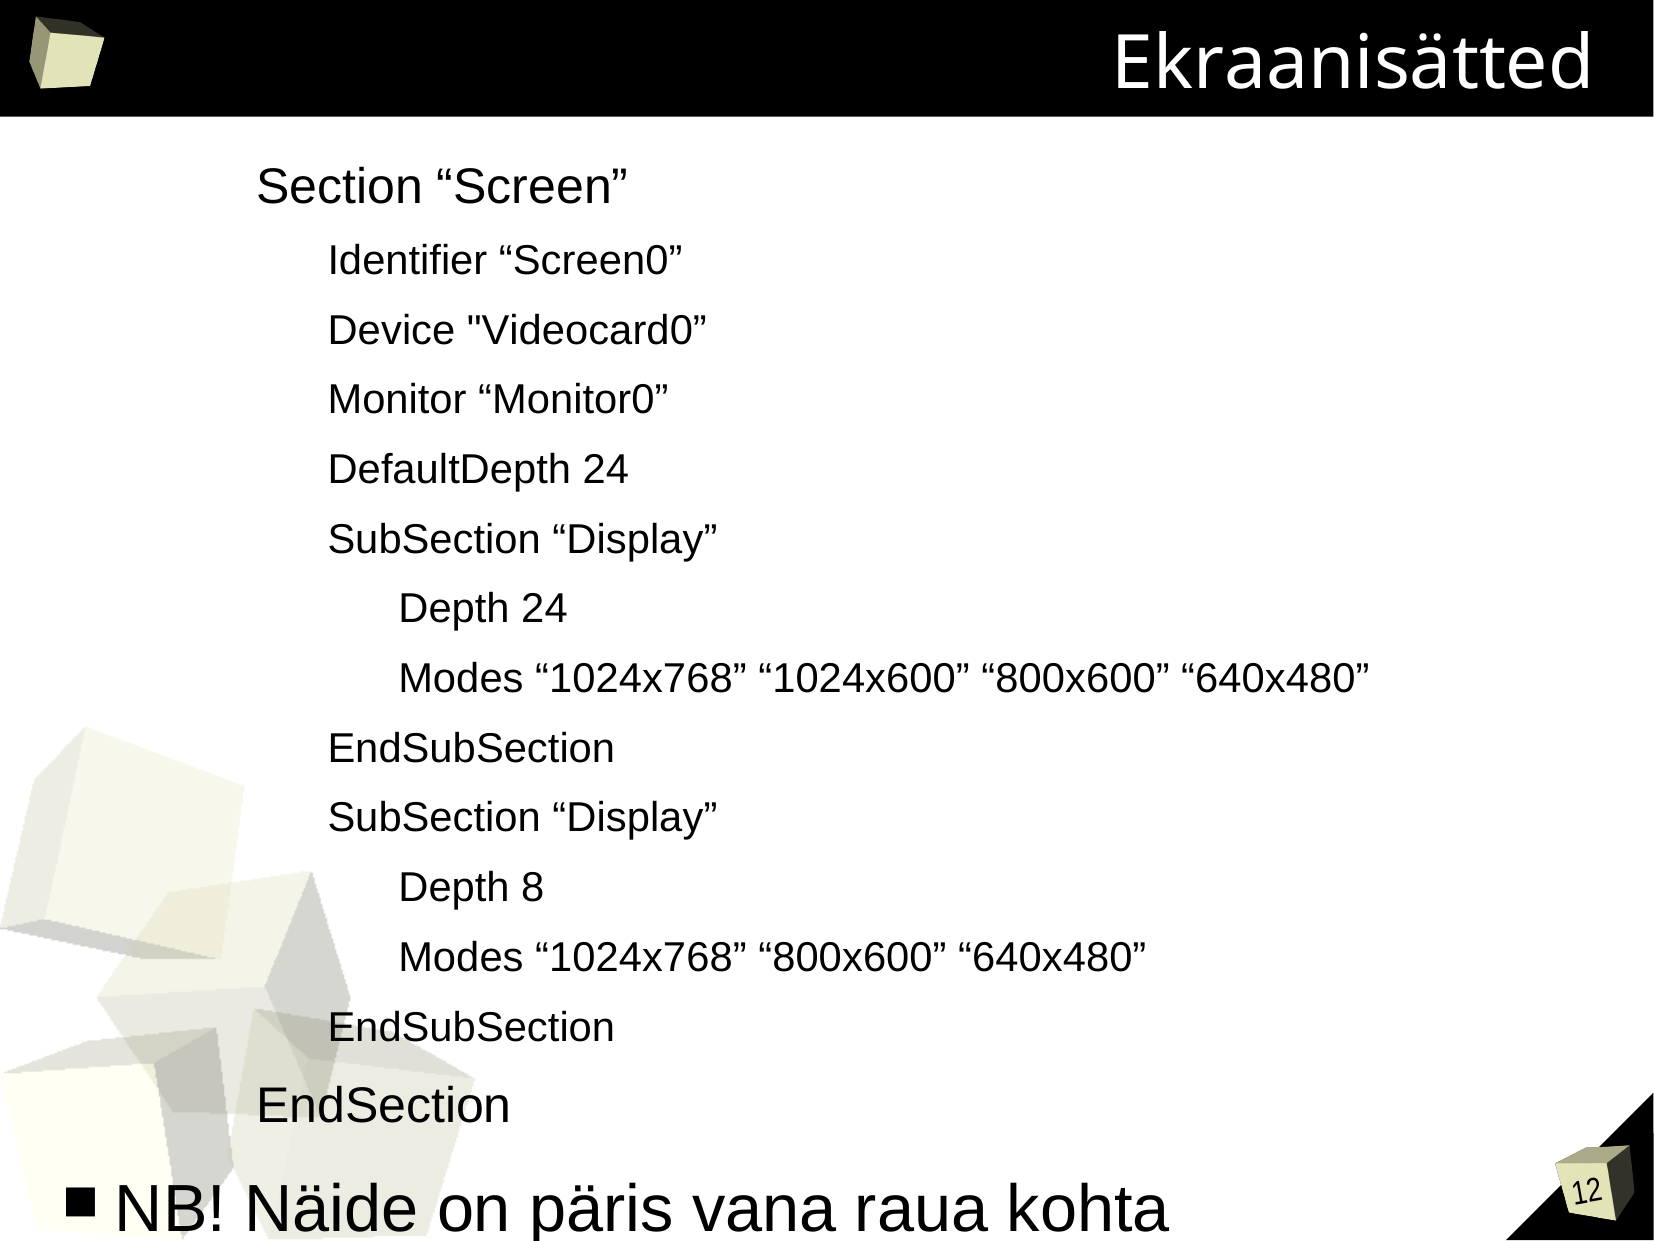

# Ekraanisätted
Section “Screen”
Identifier “Screen0”
Device "Videocard0”
Monitor “Monitor0”
DefaultDepth 24
SubSection “Display”
Depth 24
Modes “1024x768” “1024x600” “800x600” “640x480”
EndSubSection
SubSection “Display”
Depth 8
Modes “1024x768” “800x600” “640x480”
EndSubSection
EndSection
NB! Näide on päris vana raua kohta